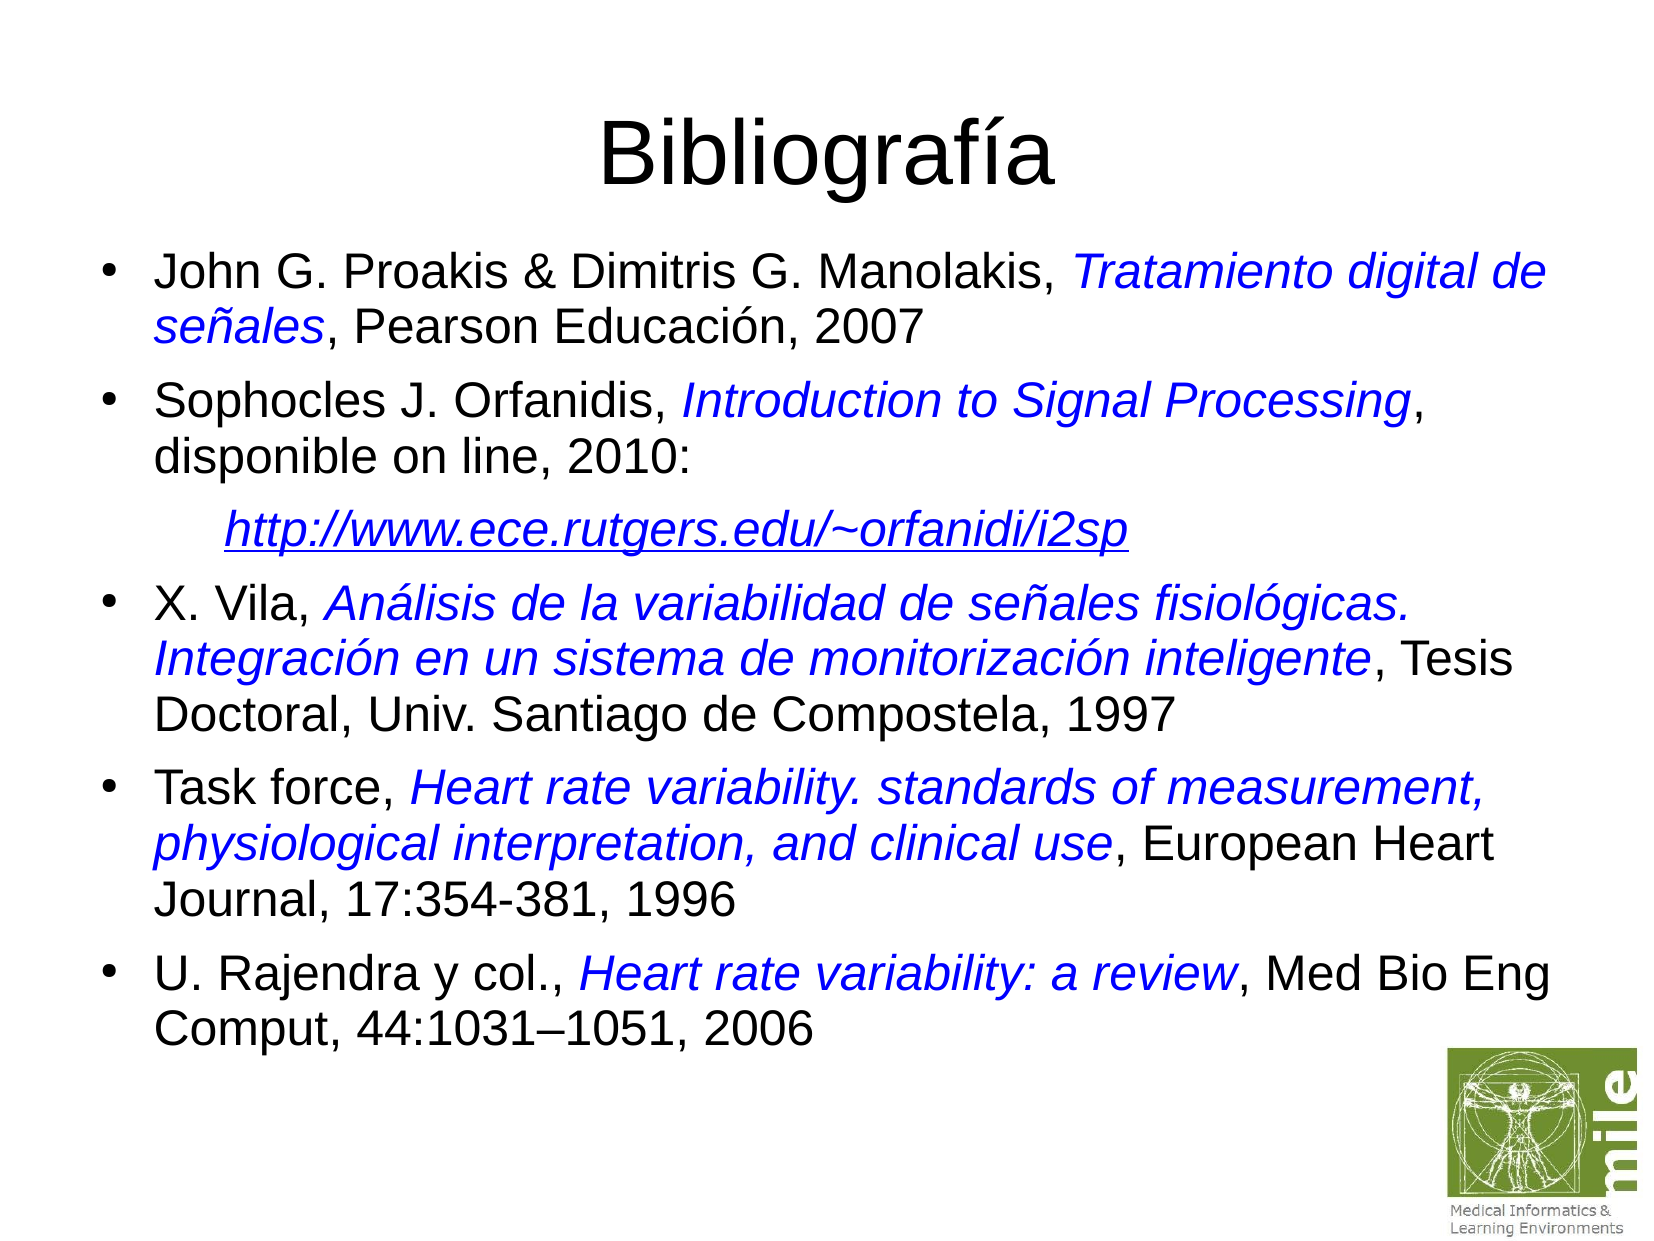

# Bibliografía
John G. Proakis & Dimitris G. Manolakis, Tratamiento digital de señales, Pearson Educación, 2007
Sophocles J. Orfanidis, Introduction to Signal Processing, disponible on line, 2010:
http://www.ece.rutgers.edu/~orfanidi/i2sp
X. Vila, Análisis de la variabilidad de señales fisiológicas. Integración en un sistema de monitorización inteligente, Tesis Doctoral, Univ. Santiago de Compostela, 1997
Task force, Heart rate variability. standards of measurement, physiological interpretation, and clinical use, European Heart Journal, 17:354-381, 1996
U. Rajendra y col., Heart rate variability: a review, Med Bio Eng Comput, 44:1031–1051, 2006